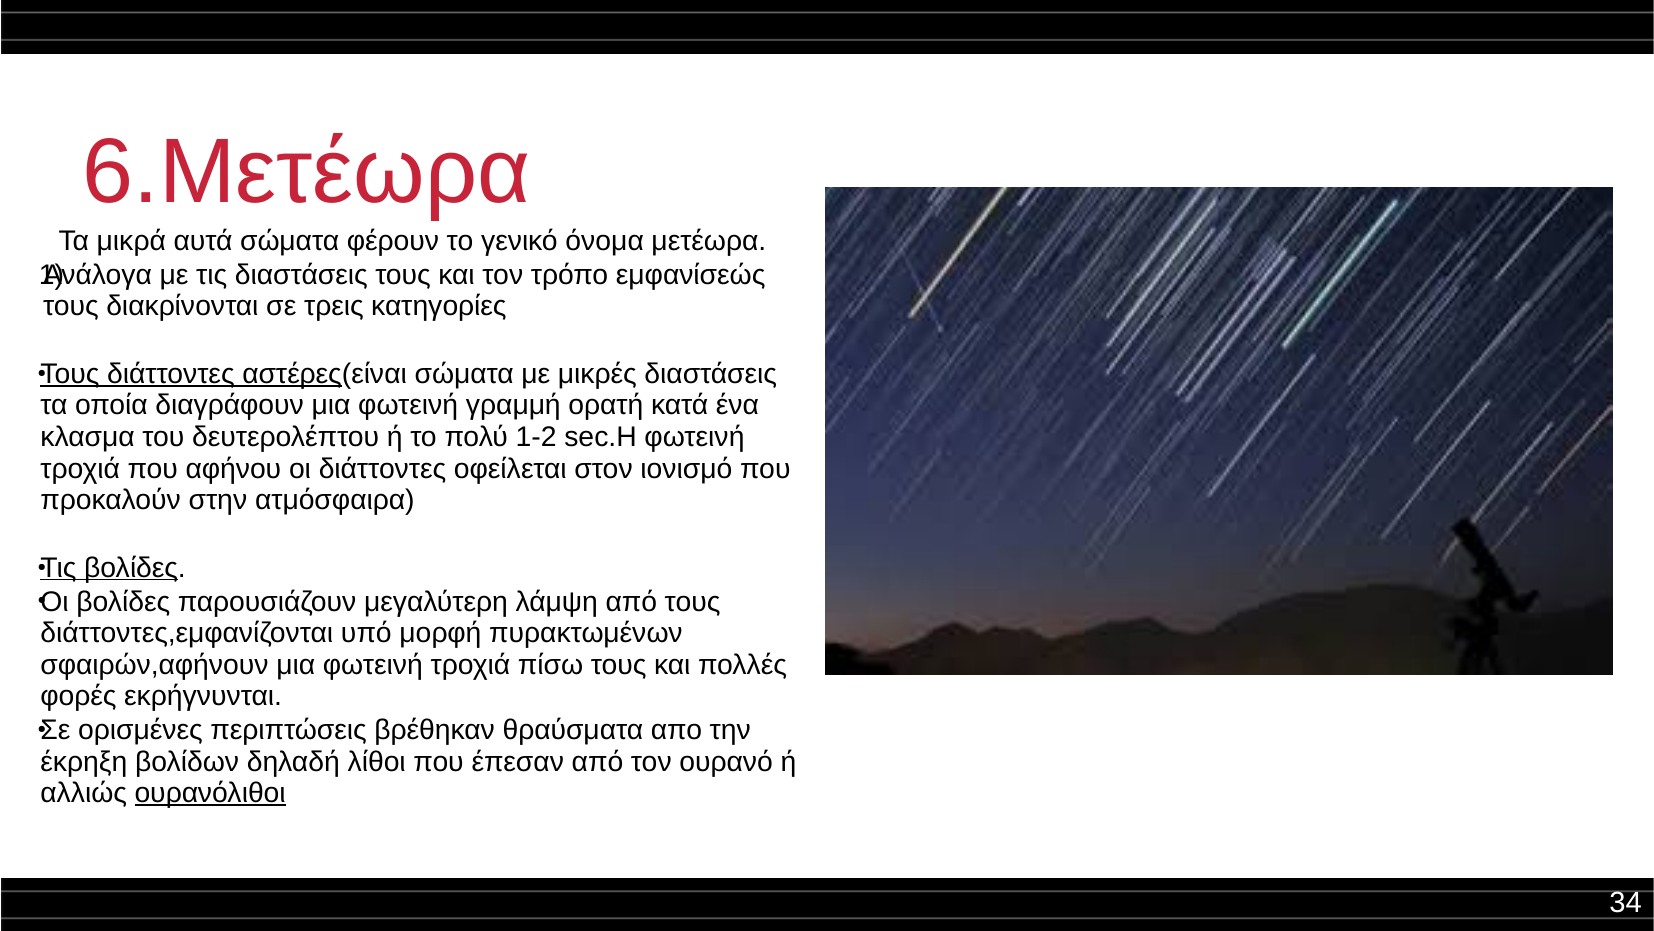

# 6.Μετέωρα
 Τα μικρά αυτά σώματα φέρουν το γενικό όνομα μετέωρα.
Ανάλογα με τις διαστάσεις τους και τον τρόπο εμφανίσεώς τους διακρίνονται σε τρεις κατηγορίες
Τους διάττοντες αστέρες(είναι σώματα με μικρές διαστάσεις τα οποία διαγράφουν μια φωτεινή γραμμή ορατή κατά ένα κλασμα του δευτερολέπτου ή το πολύ 1-2 sec.Η φωτεινή τροχιά που αφήνου οι διάττοντες οφείλεται στον ιονισμό που προκαλούν στην ατμόσφαιρα)
Τις βολίδες.
Οι βολίδες παρουσιάζουν μεγαλύτερη λάμψη από τους διάττοντες,εμφανίζονται υπό μορφή πυρακτωμένων σφαιρών,αφήνουν μια φωτεινή τροχιά πίσω τους και πολλές φορές εκρήγνυνται.
Σε ορισμένες περιπτώσεις βρέθηκαν θραύσματα απο την έκρηξη βολίδων δηλαδή λίθοι που έπεσαν από τον ουρανό ή αλλιώς ουρανόλιθοι